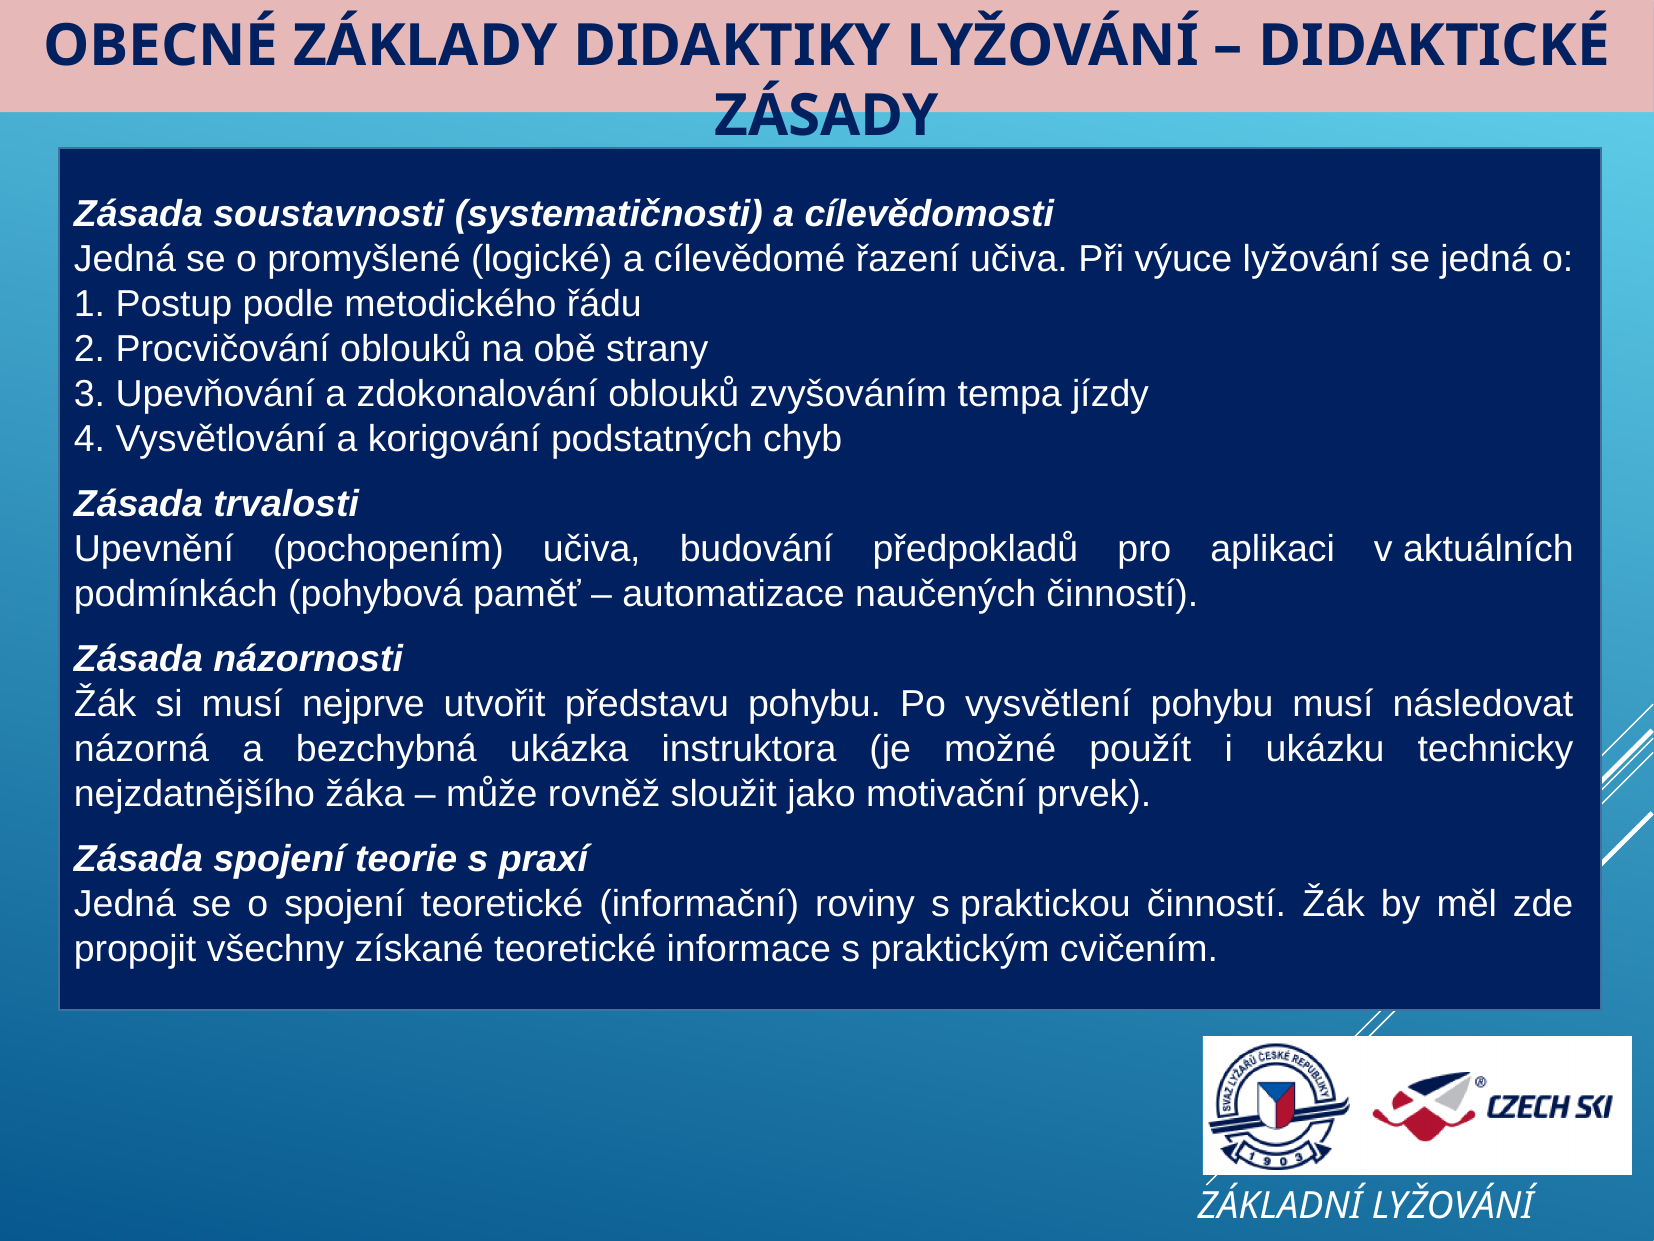

# Obecné základy didaktiky lyžování – didaktické zásady
Zásada soustavnosti (systematičnosti) a cílevědomosti
Jedná se o promyšlené (logické) a cílevědomé řazení učiva. Při výuce lyžování se jedná o:
1. Postup podle metodického řádu
2. Procvičování oblouků na obě strany
3. Upevňování a zdokonalování oblouků zvyšováním tempa jízdy
4. Vysvětlování a korigování podstatných chyb
Zásada trvalosti
Upevnění (pochopením) učiva, budování předpokladů pro aplikaci v aktuálních podmínkách (pohybová paměť – automatizace naučených činností).
Zásada názornosti
Žák si musí nejprve utvořit představu pohybu. Po vysvětlení pohybu musí následovat názorná a bezchybná ukázka instruktora (je možné použít i ukázku technicky nejzdatnějšího žáka – může rovněž sloužit jako motivační prvek).
Zásada spojení teorie s praxí
Jedná se o spojení teoretické (informační) roviny s praktickou činností. Žák by měl zde propojit všechny získané teoretické informace s praktickým cvičením.
ZÁKLADNÍ LYŽOVÁNÍ